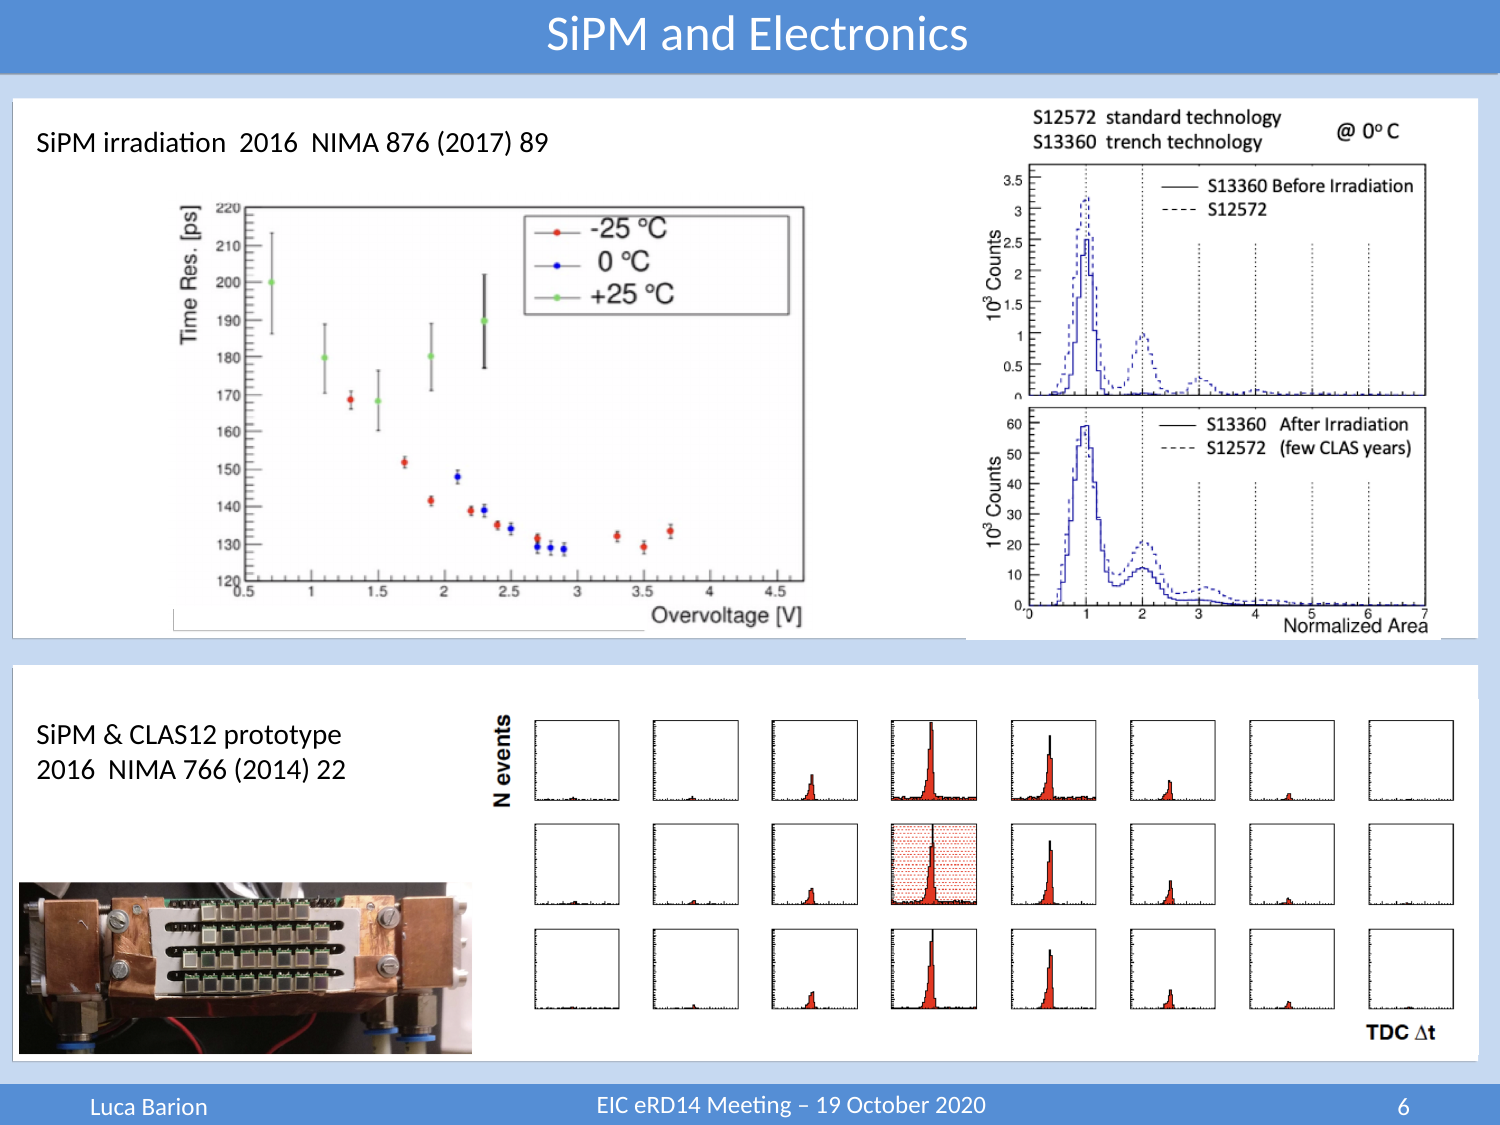

SiPM and Electronics
SiPM irradiation 2016 NIMA 876 (2017) 89
SiPM & CLAS12 prototype
2016 NIMA 766 (2014) 22
EIC eRD14 Meeting – 19 October 2020
Luca Barion